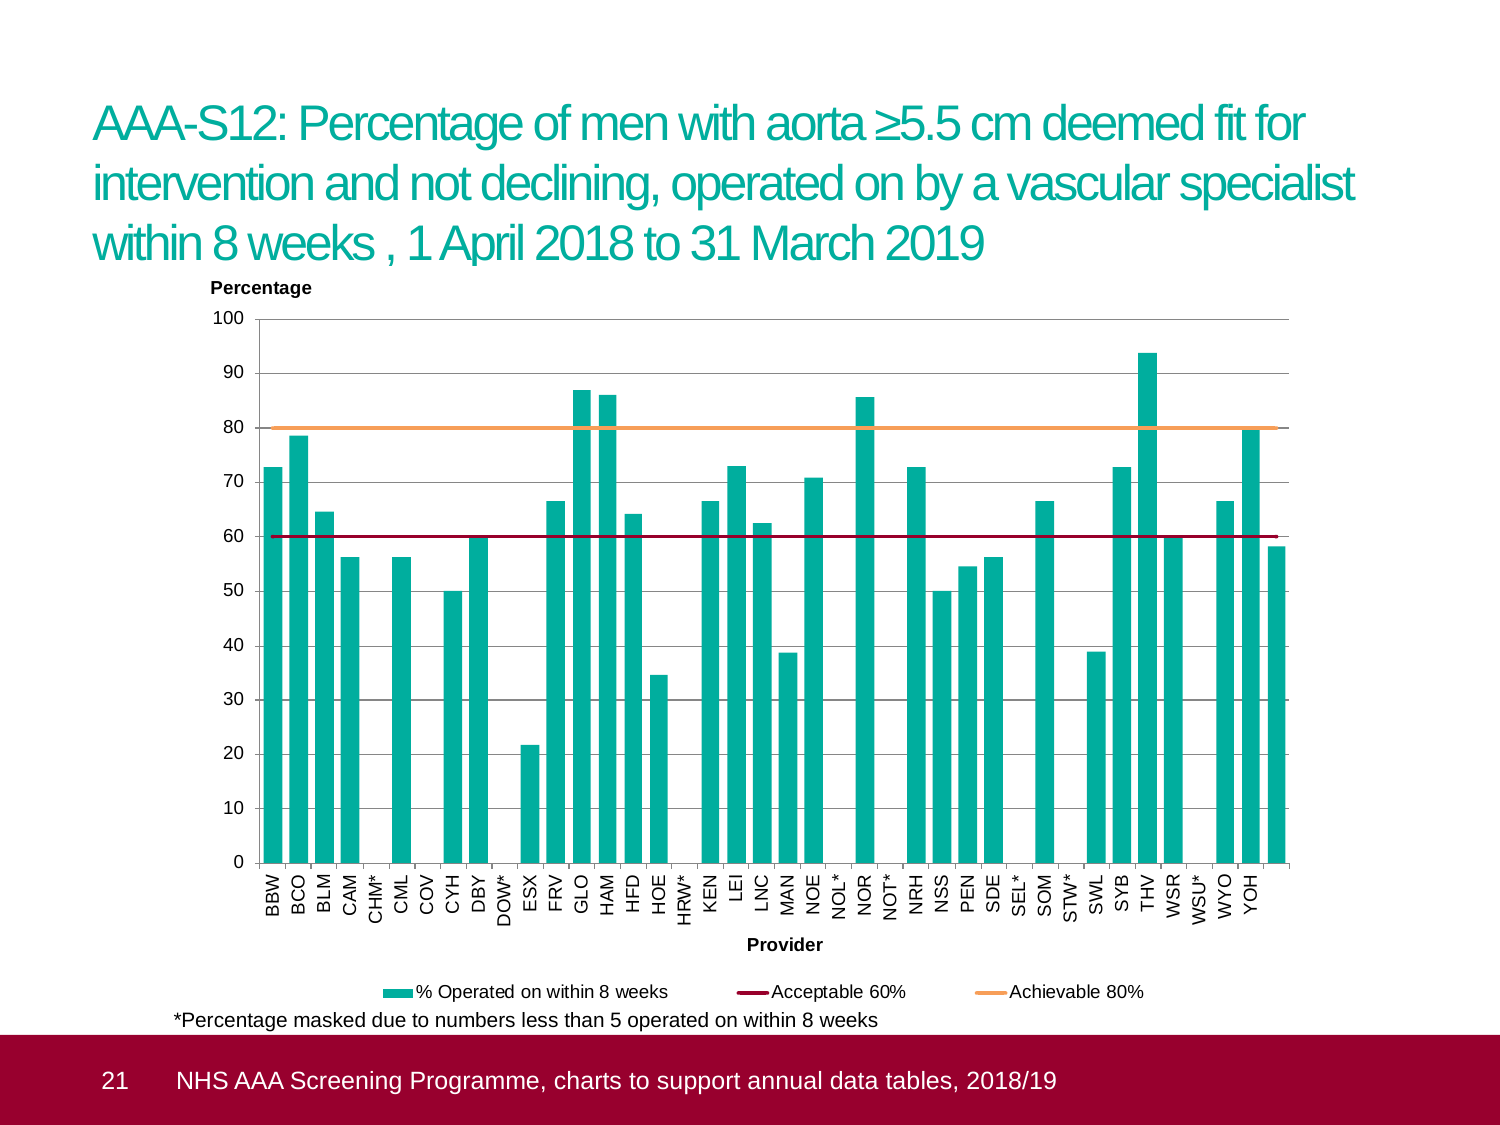

# AAA-S12: Percentage of men with aorta ≥5.5 cm deemed fit for intervention and not declining, operated on by a vascular specialist within 8 weeks , 1 April 2018 to 31 March 2019
*Percentage masked due to numbers less than 5 operated on within 8 weeks
NHS AAA Screening Programme, charts to support annual data tables, 2018/19